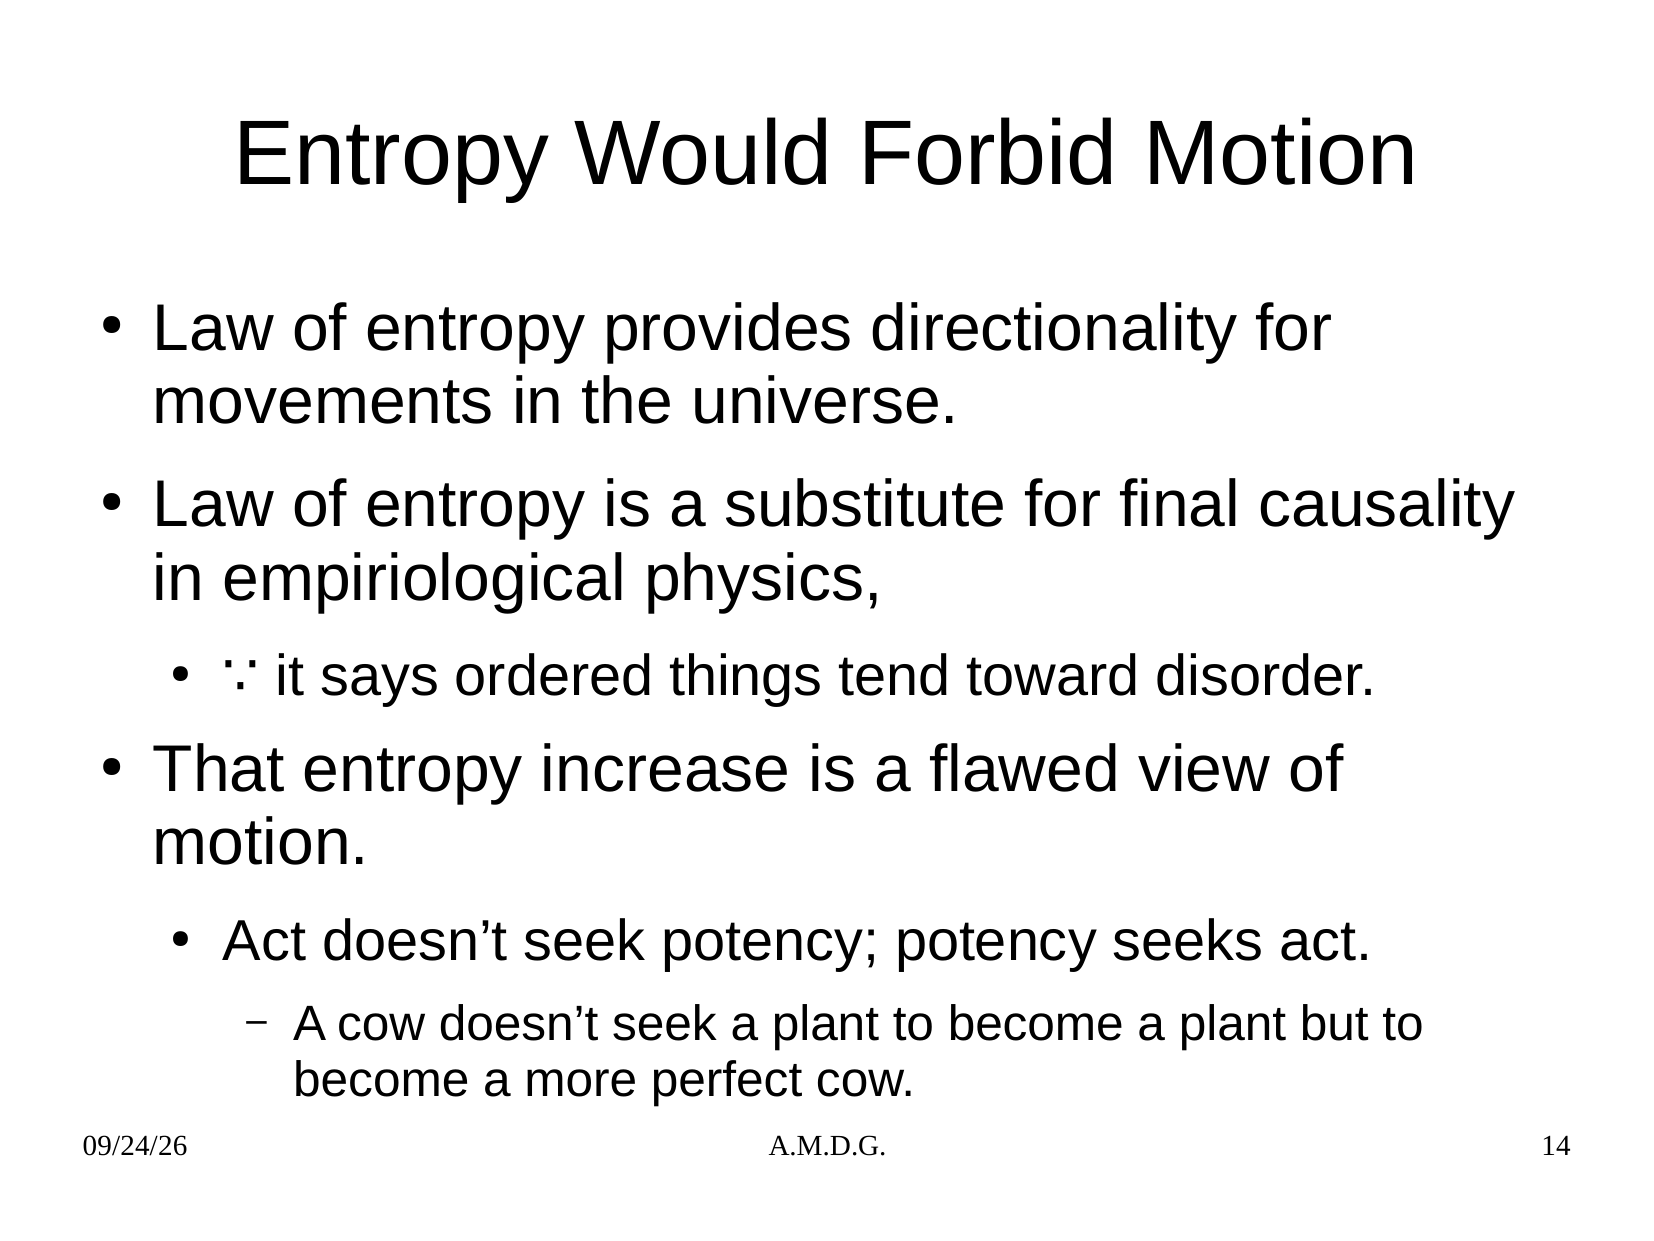

# Entropy Would Forbid Motion
Law of entropy provides directionality for movements in the universe.
Law of entropy is a substitute for final causality in empiriological physics,
∵ it says ordered things tend toward disorder.
That entropy increase is a flawed view of motion.
Act doesn’t seek potency; potency seeks act.
A cow doesn’t seek a plant to become a plant but to become a more perfect cow.
A.M.D.G.
14